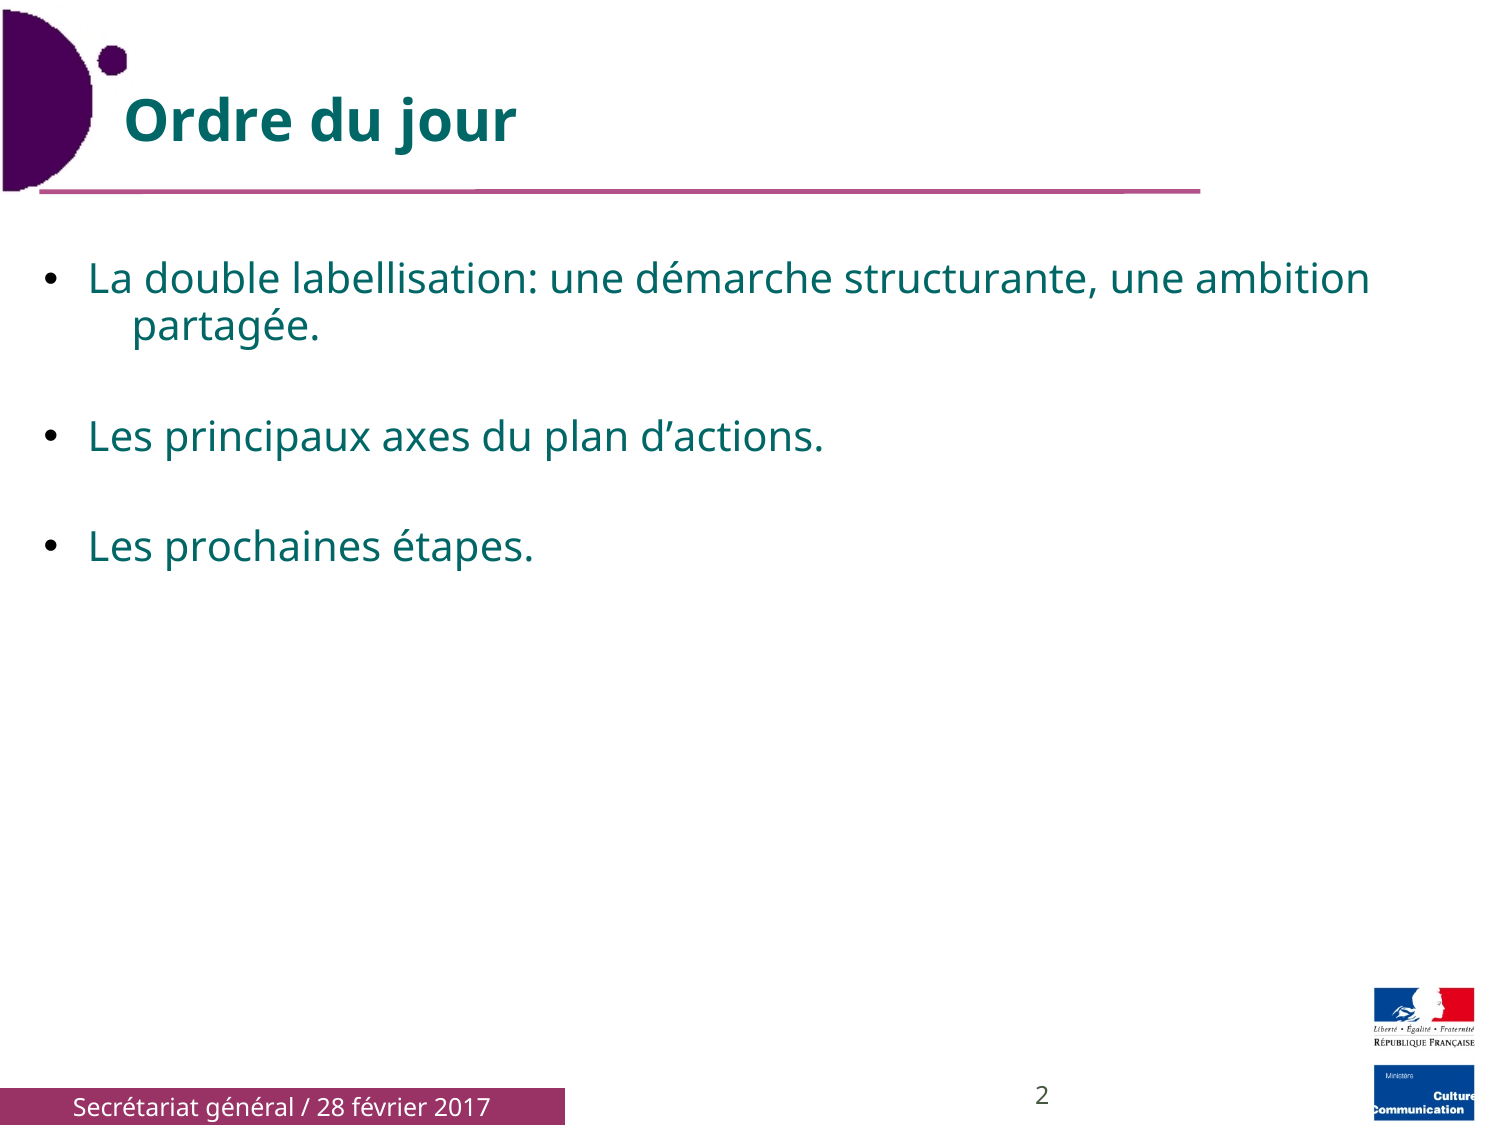

# Ordre du jour
La double labellisation: une démarche structurante, une ambition partagée.
Les principaux axes du plan d’actions.
Les prochaines étapes.